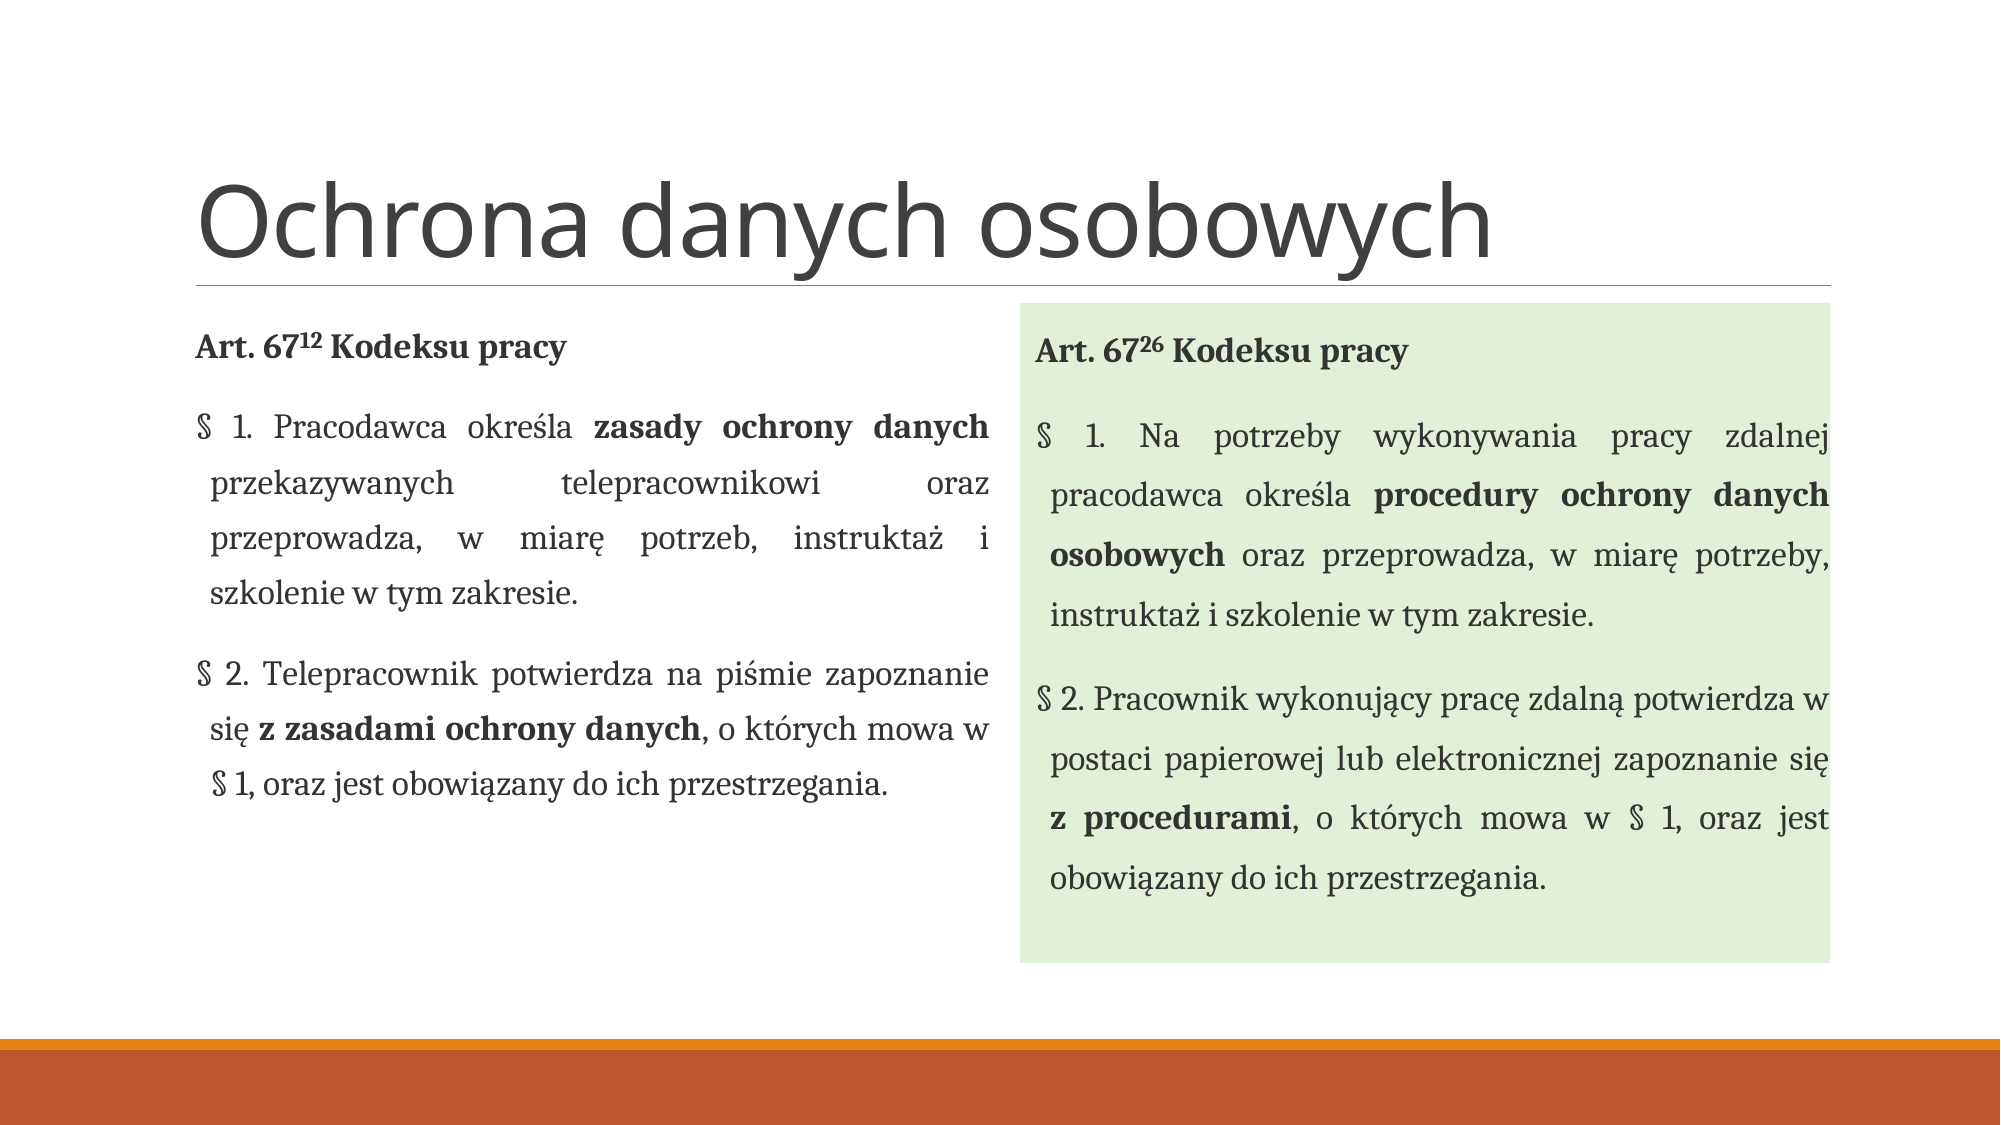

# Ochrona danych osobowych
Art. 6712 Kodeksu pracy
§ 1. Pracodawca określa zasady ochrony danych przekazywanych telepracownikowi oraz przeprowadza, w miarę potrzeb, instruktaż i szkolenie w tym zakresie.
§ 2. Telepracownik potwierdza na piśmie zapoznanie się z zasadami ochrony danych, o których mowa w § 1, oraz jest obowiązany do ich przestrzegania.
Art. 6726 Kodeksu pracy
§ 1. Na potrzeby wykonywania pracy zdalnej pracodawca określa procedury ochrony danych osobowych oraz przeprowadza, w miarę potrzeby, instruktaż i szkolenie w tym zakresie.
§ 2. Pracownik wykonujący pracę zdalną potwierdza w postaci papierowej lub elektronicznej zapoznanie się z procedurami, o których mowa w § 1, oraz jest obowiązany do ich przestrzegania.